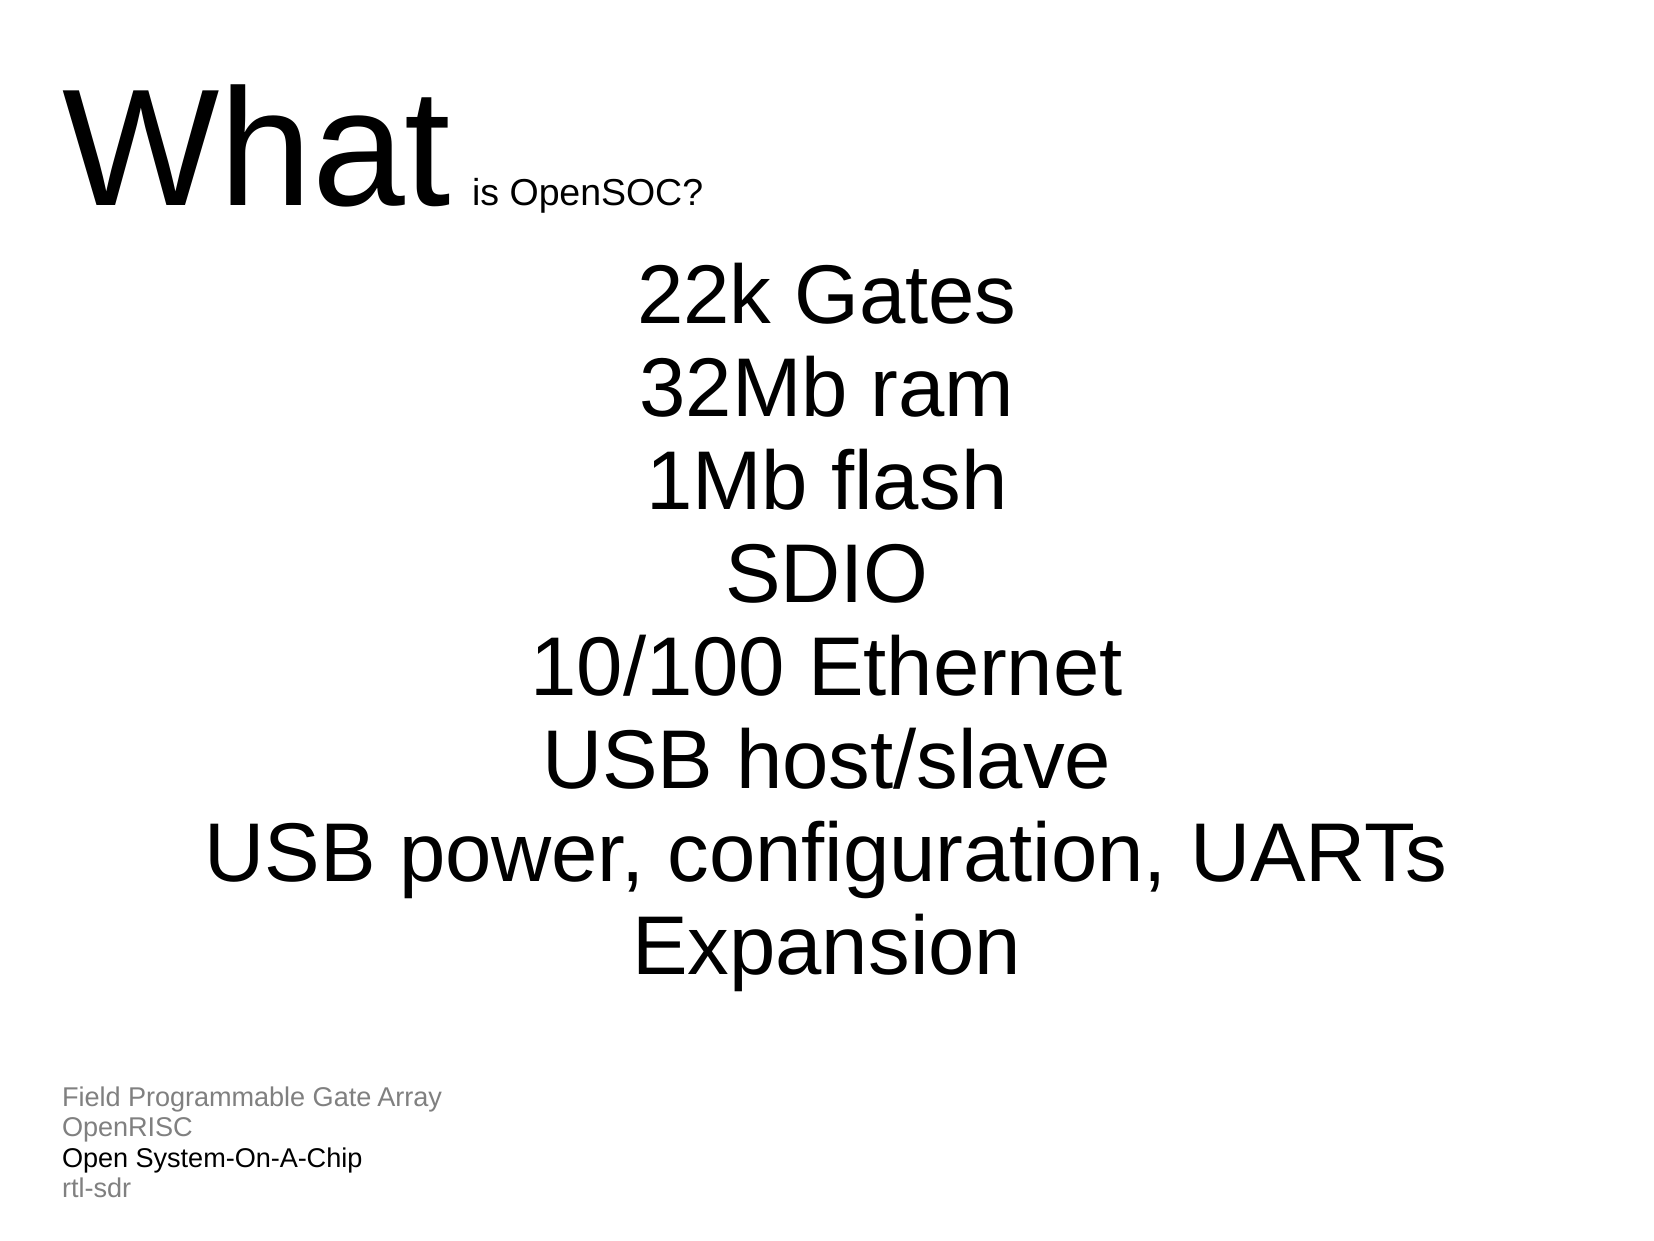

What is OpenSOC?
22k Gates
32Mb ram
1Mb flash
SDIO
10/100 Ethernet
USB host/slave
USB power, configuration, UARTs
Expansion
Field Programmable Gate Array
OpenRISC
Open System-On-A-Chip
rtl-sdr